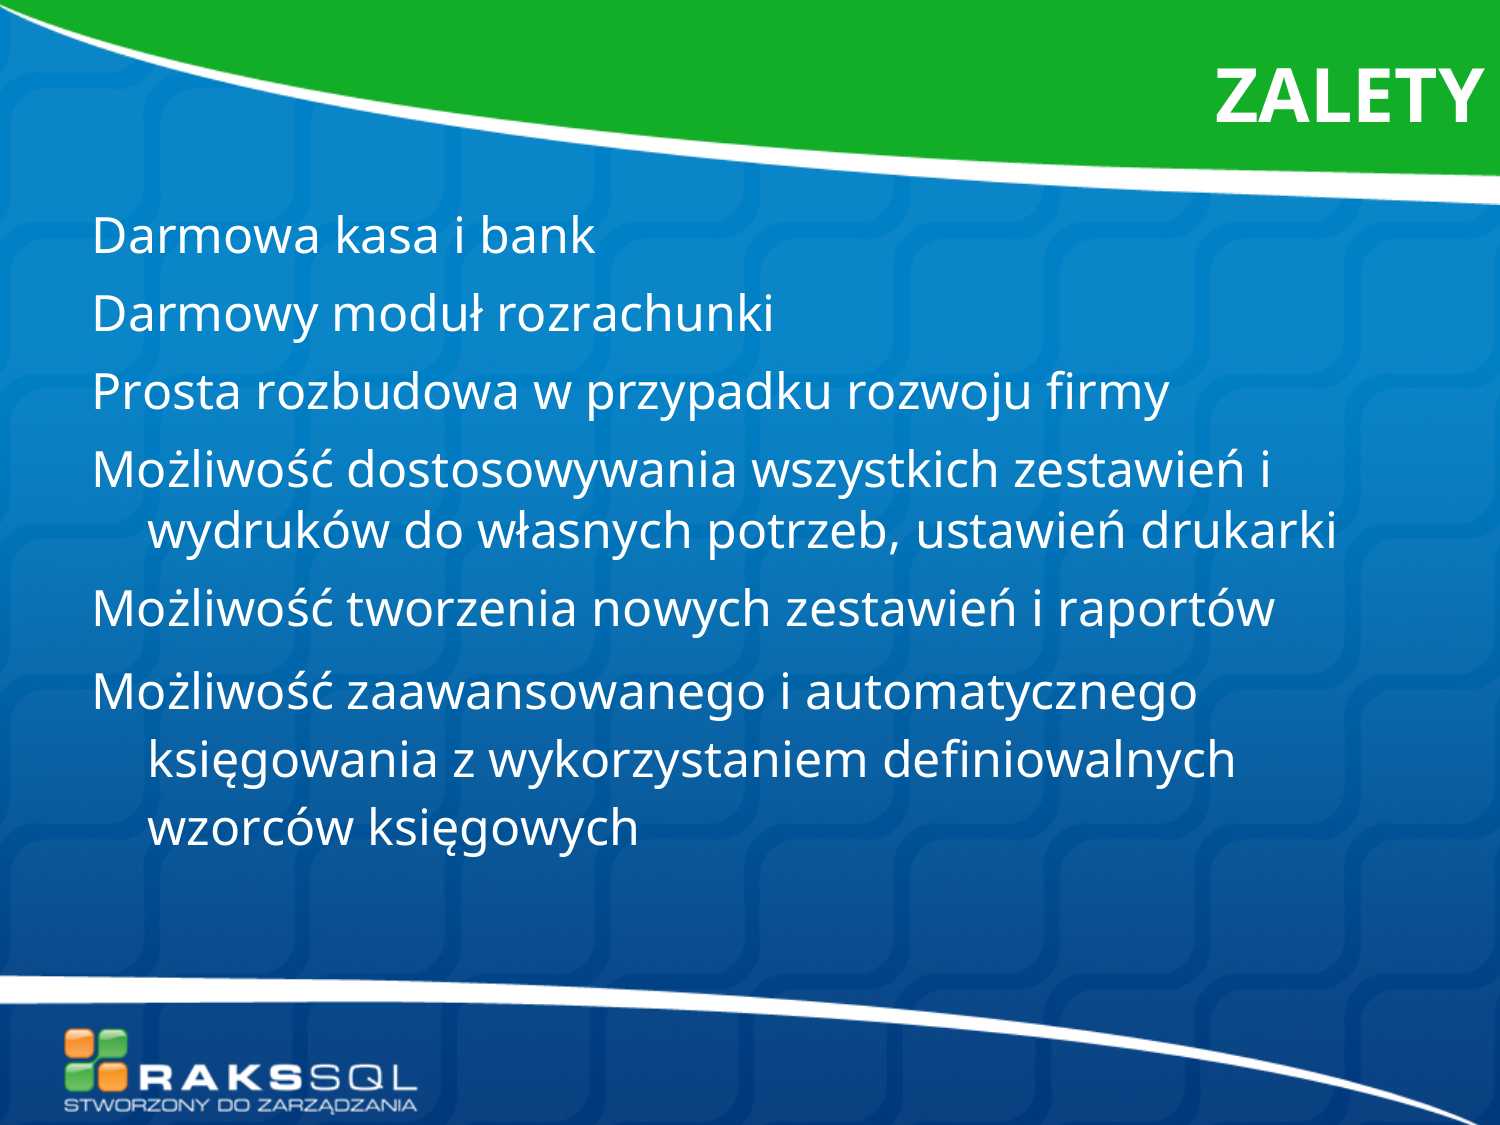

# ZALETY
Darmowa kasa i bank
Darmowy moduł rozrachunki
Prosta rozbudowa w przypadku rozwoju firmy
Możliwość dostosowywania wszystkich zestawień i wydruków do własnych potrzeb, ustawień drukarki
Możliwość tworzenia nowych zestawień i raportów
Możliwość zaawansowanego i automatycznego księgowania z wykorzystaniem definiowalnych wzorców księgowych
INTERSYSTEM Warszawa 22 846 2084